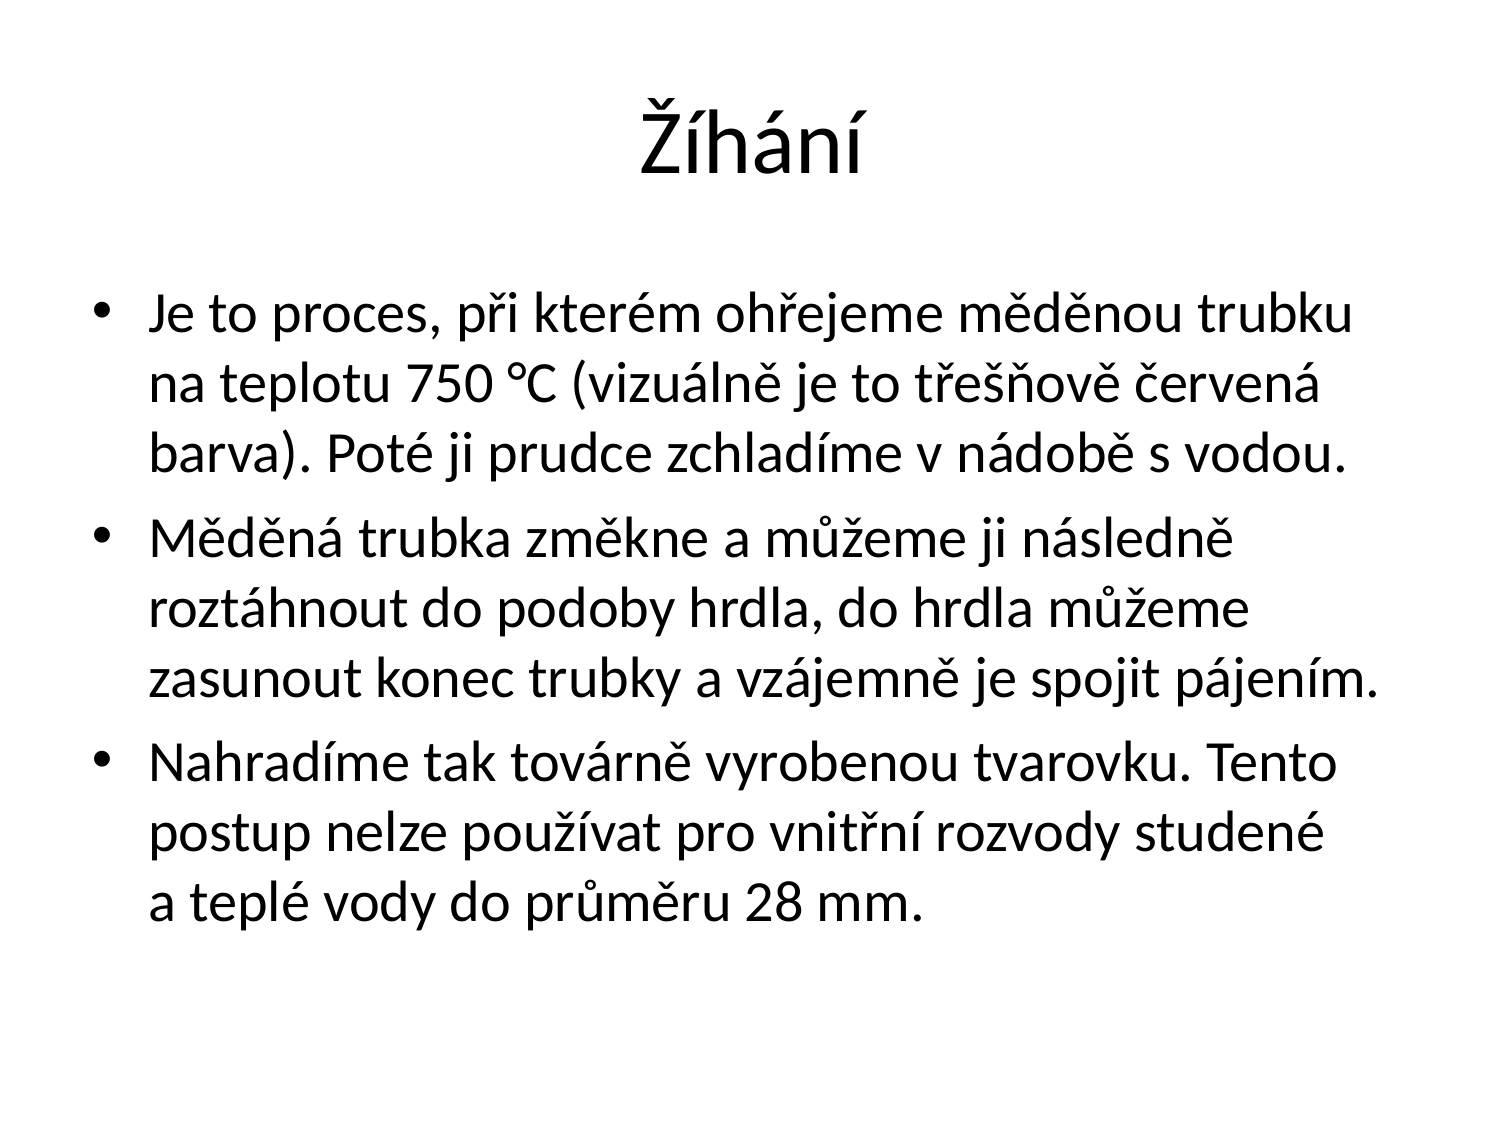

# Žíhání
Je to proces, při kterém ohřejeme měděnou trubku na teplotu 750 °C (vizuálně je to třešňově červená barva). Poté ji prudce zchladíme v nádobě s vodou.
Měděná trubka změkne a můžeme ji následně roztáhnout do podoby hrdla, do hrdla můžeme zasunout konec trubky a vzájemně je spojit pájením.
Nahradíme tak továrně vyrobenou tvarovku. Tento postup nelze používat pro vnitřní rozvody studené
a teplé vody do průměru 28 mm.